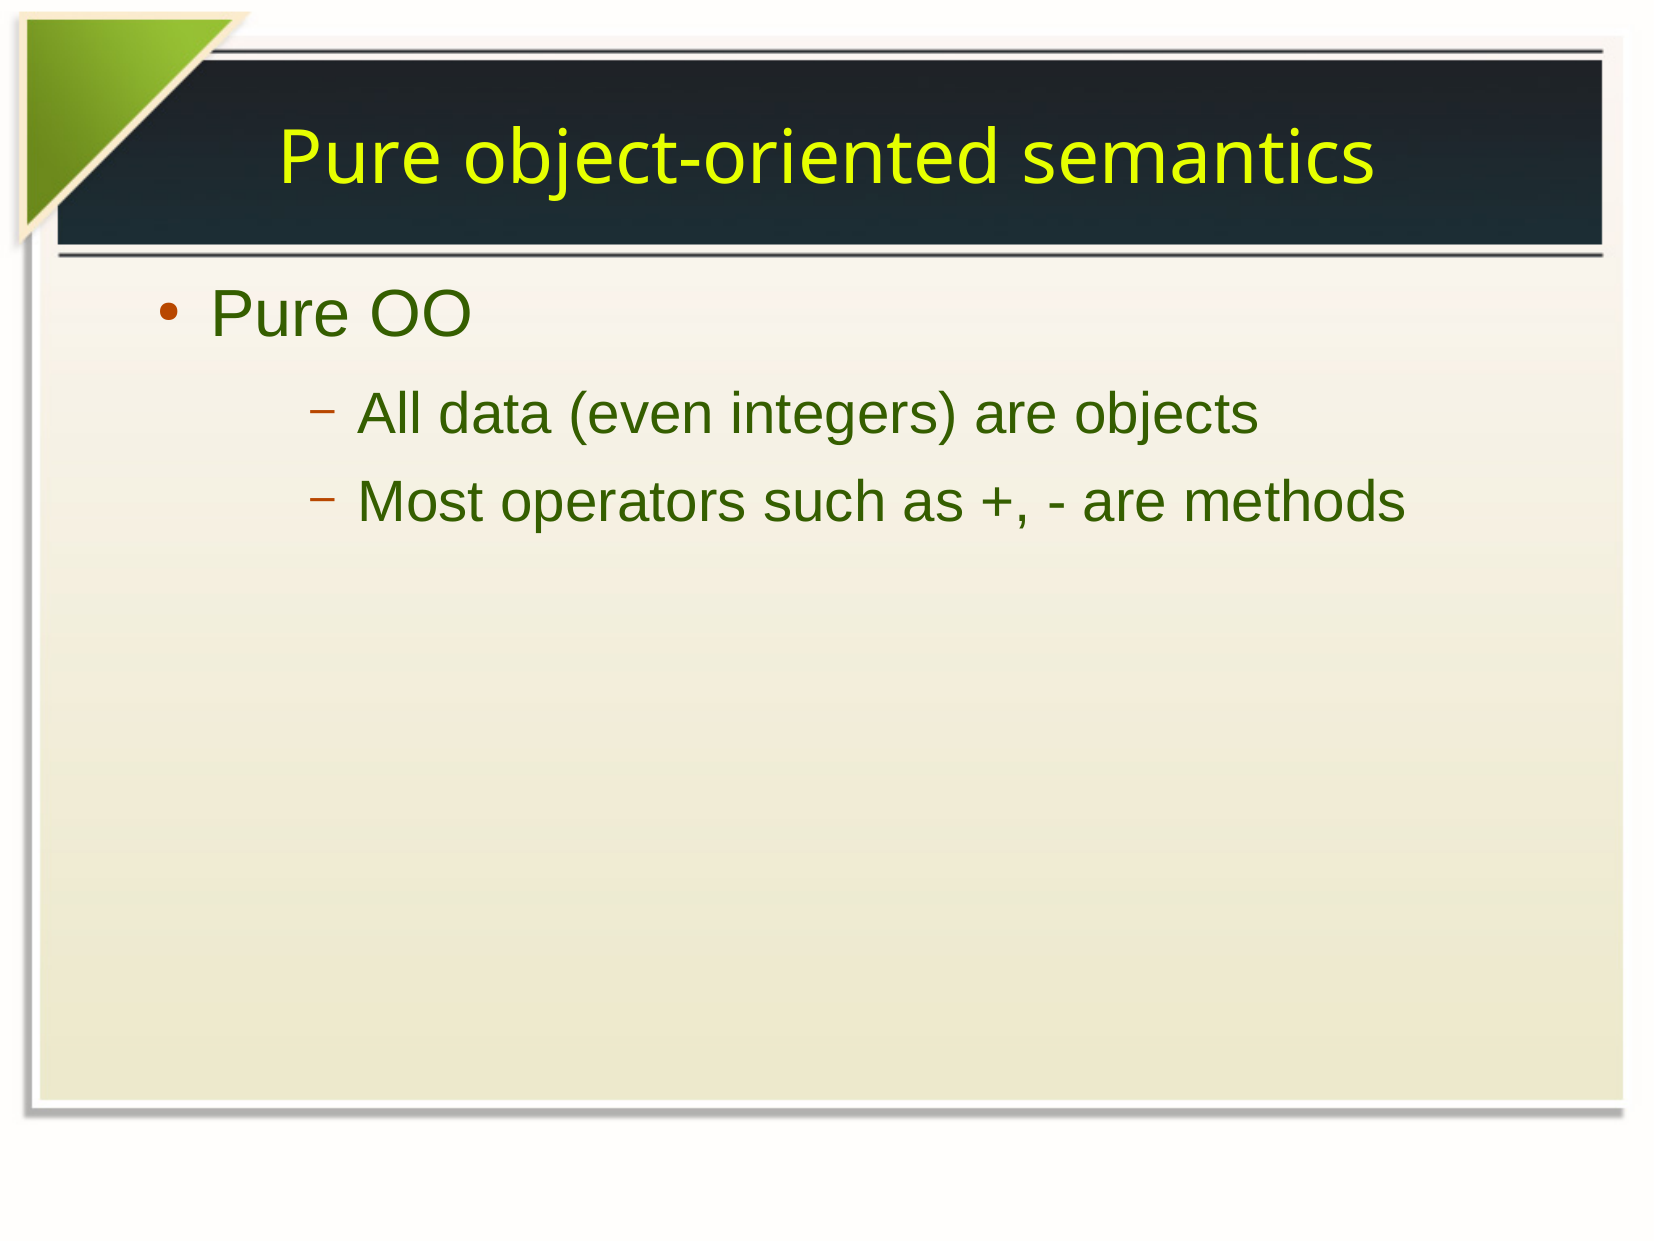

# Pure object-oriented semantics
Pure OO
All data (even integers) are objects
Most operators such as +, - are methods